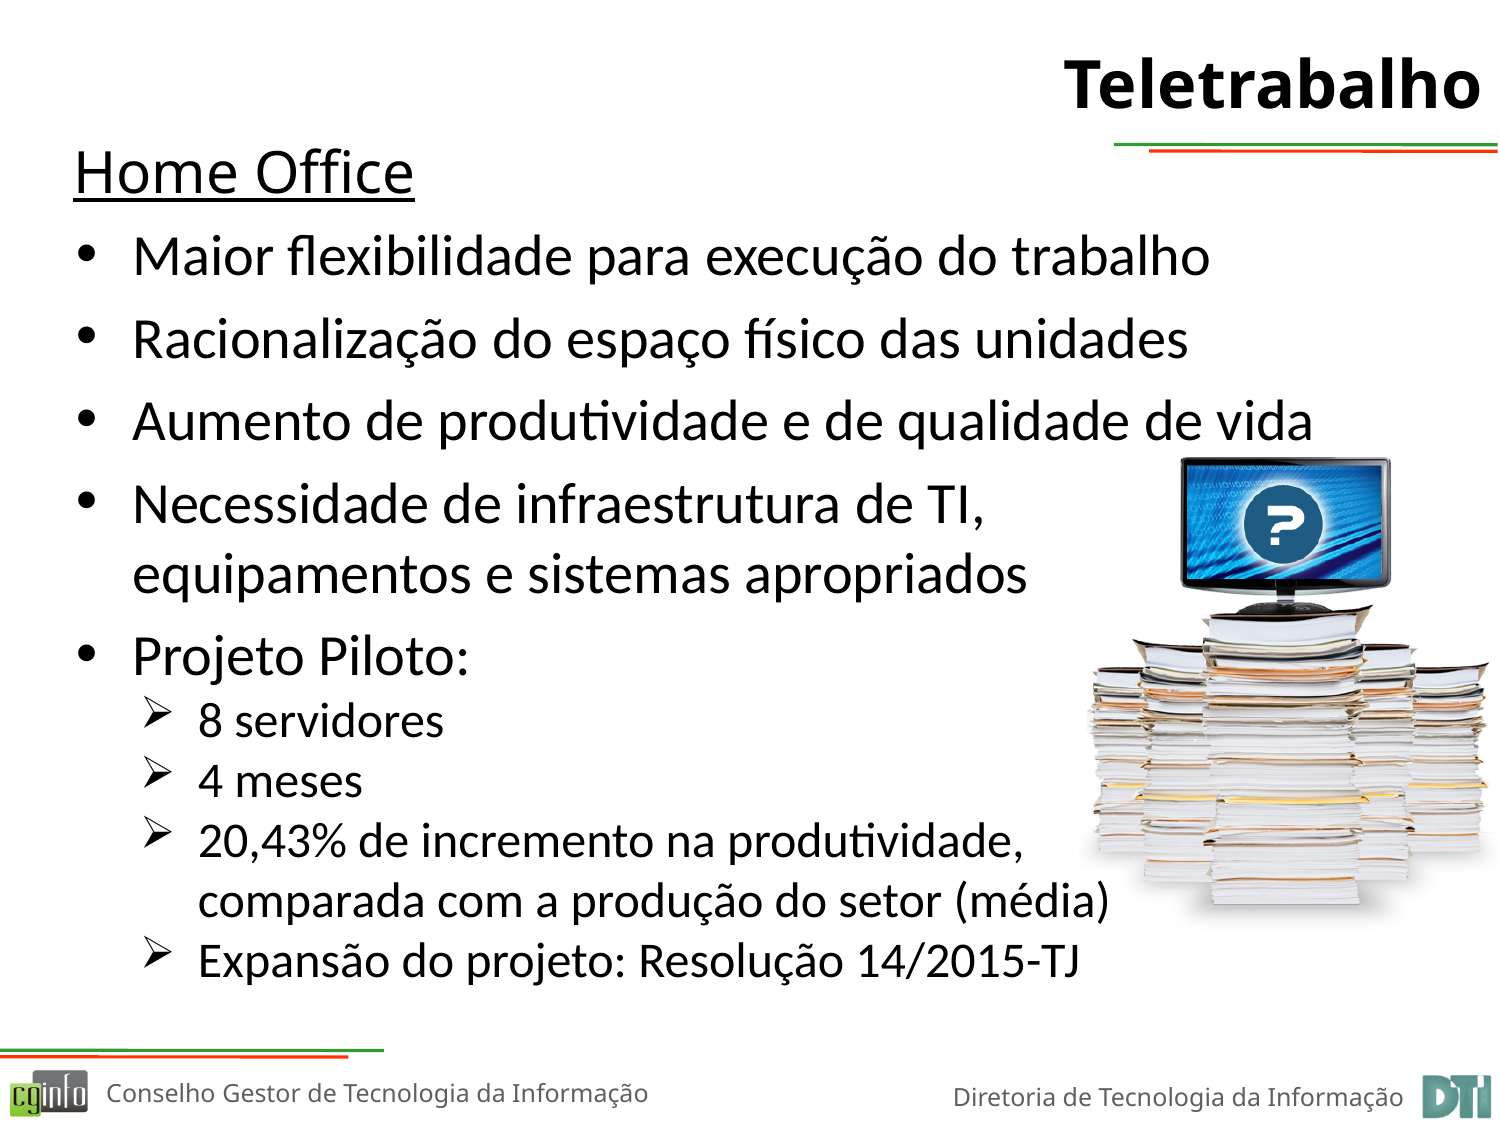

# Teletrabalho
Home Office
Maior flexibilidade para execução do trabalho
Racionalização do espaço físico das unidades
Aumento de produtividade e de qualidade de vida
Necessidade de infraestrutura de TI,
equipamentos e sistemas apropriados
Projeto Piloto:
8 servidores
4 meses
20,43% de incremento na produtividade,
comparada com a produção do setor (média)
Expansão do projeto: Resolução 14/2015-TJ